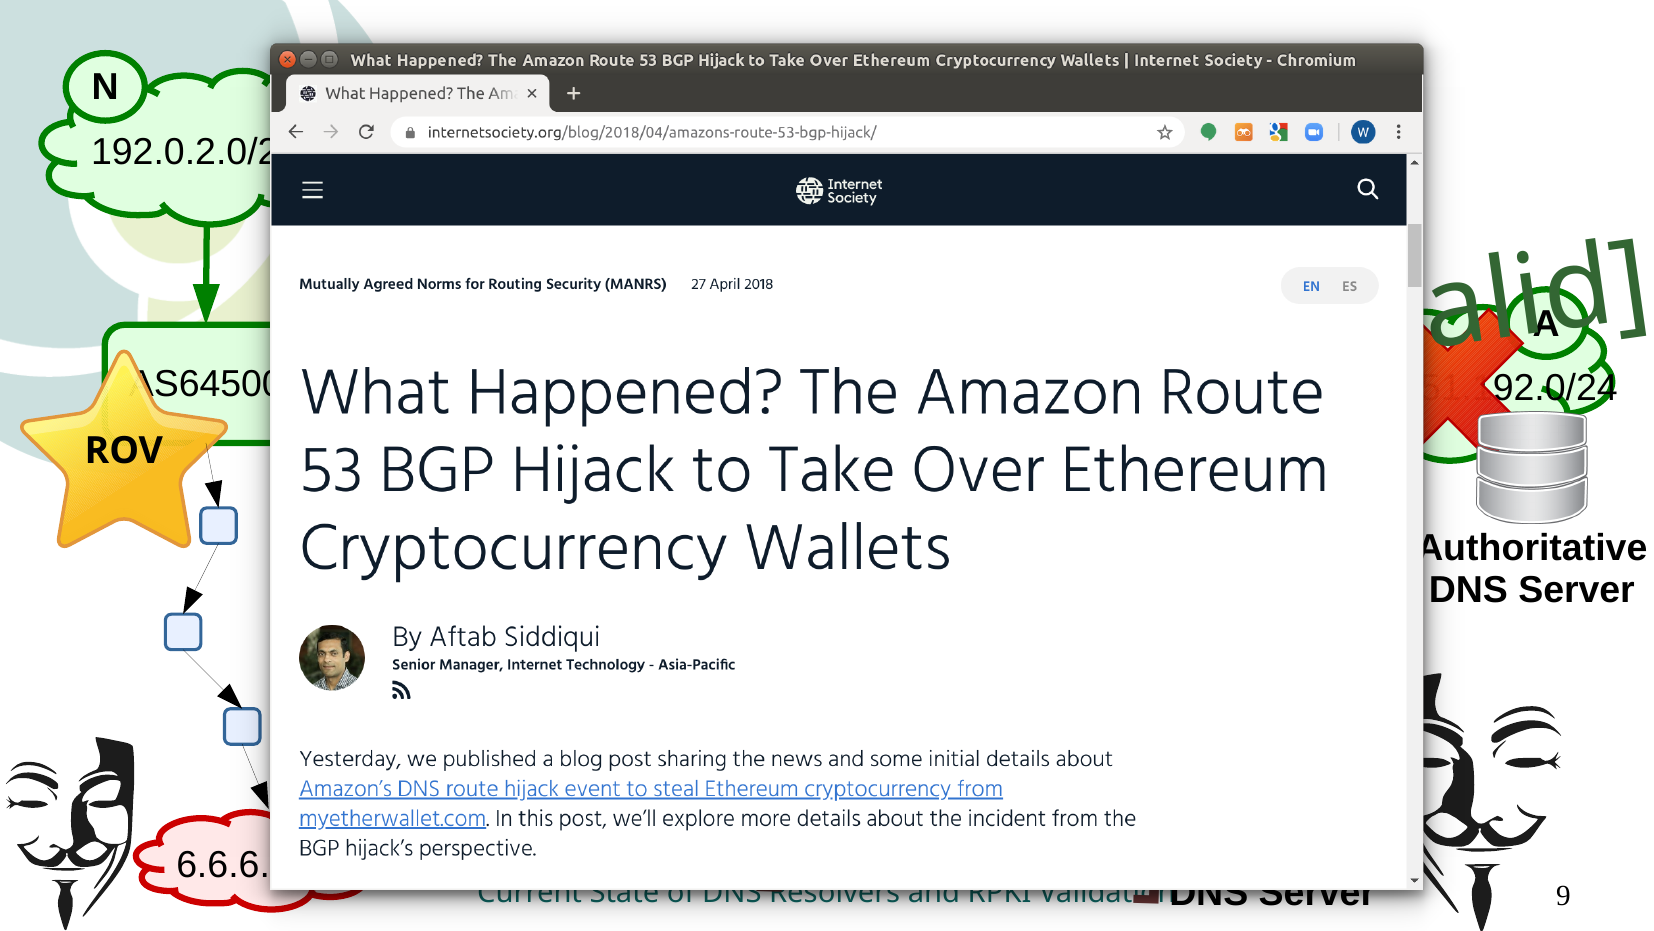

# RPKI 101
N
192.0.2.0/24
ROA
[valid]
A
 205.251.192.0/24
AS64500
AS64501
AS64502
AS7224
ROV
← 6.6.6.1
Authoritative
DNS Server
AS15169
DNS
Resolver
M
 205.251.192.0/24
← 6.6.6.1
AS666
Authoritative
DNS Server
[invalid]
M
6.6.6.0/24
Current State of DNS Resolvers and RPKI Validation
9